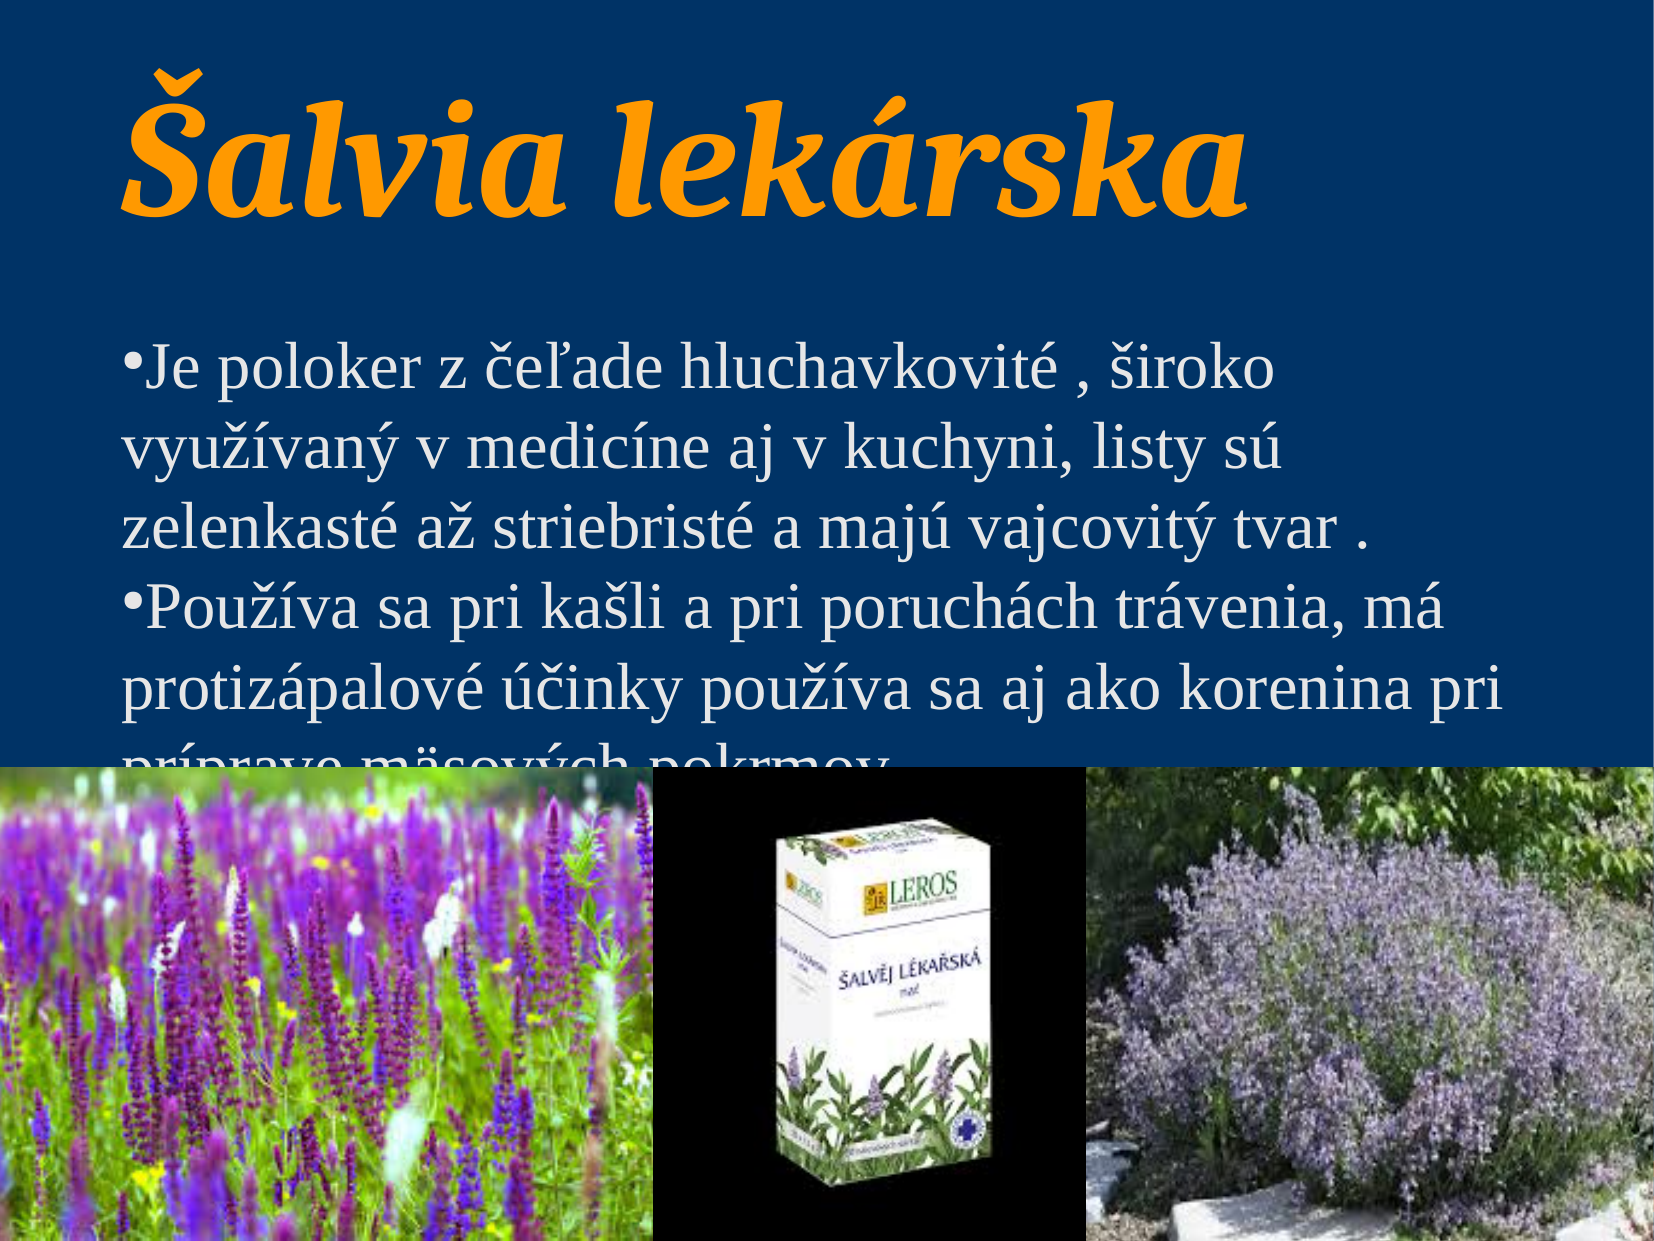

# Šalvia lekárska
Je poloker z čeľade hluchavkovité , široko využívaný v medicíne aj v kuchyni, listy sú zelenkasté až striebristé a majú vajcovitý tvar .
Používa sa pri kašli a pri poruchách trávenia, má protizápalové účinky používa sa aj ako korenina pri príprave mäsových pokrmov.